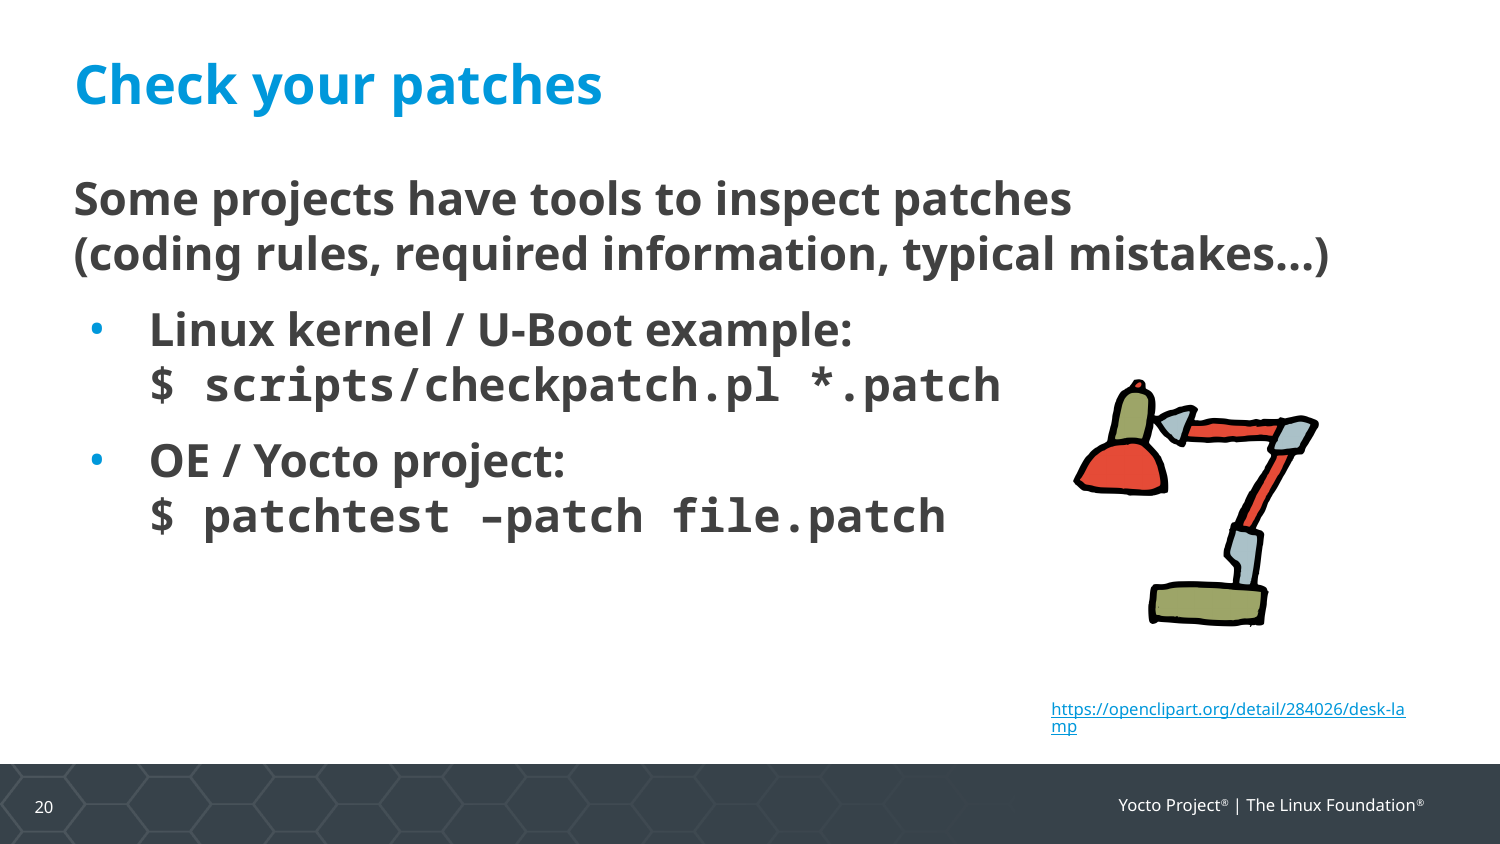

# Check your patches
Some projects have tools to inspect patches
(coding rules, required information, typical mistakes…)
Linux kernel / U-Boot example:
$ scripts/checkpatch.pl *.patch
OE / Yocto project:
$ patchtest –patch file.patch
https://openclipart.org/detail/284026/desk-lamp